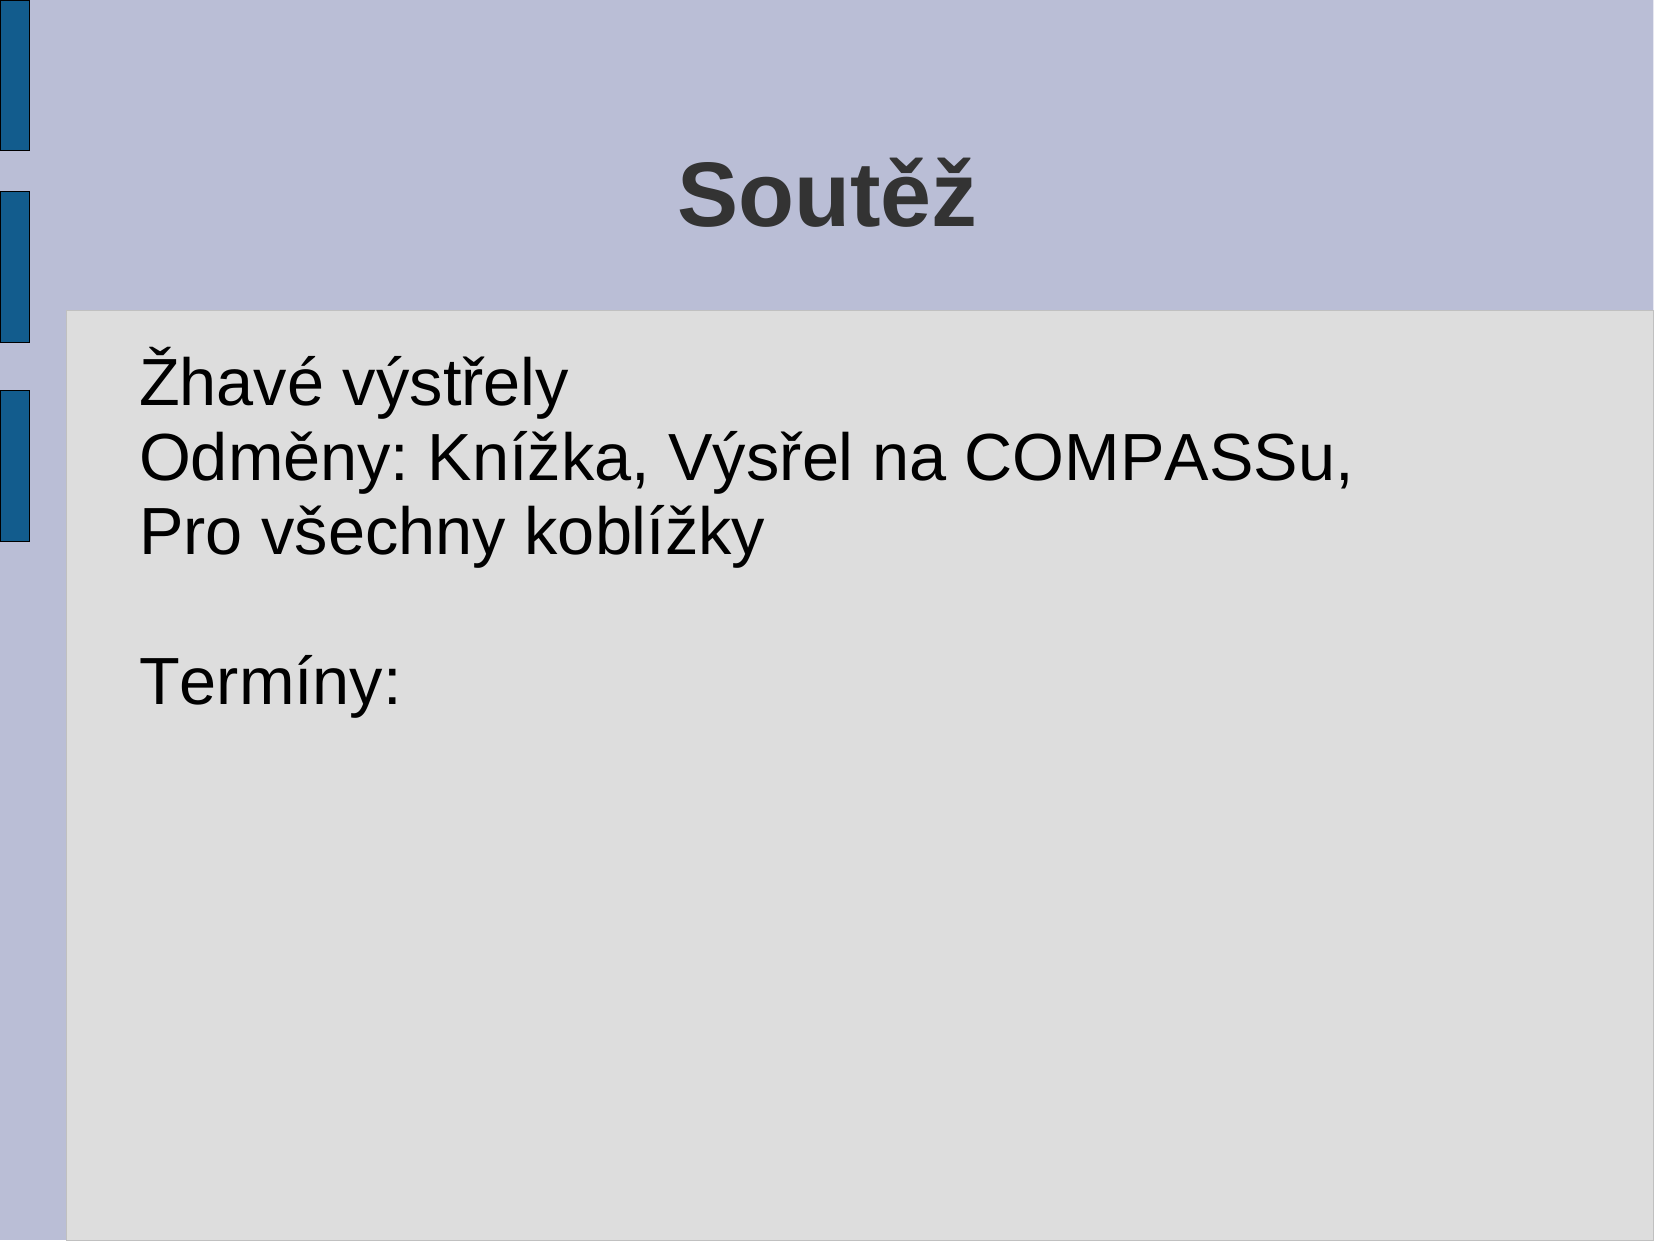

# Soutěž
Žhavé výstřely
Odměny: Knížka, Výsřel na COMPASSu,
Pro všechny koblížky
Termíny: